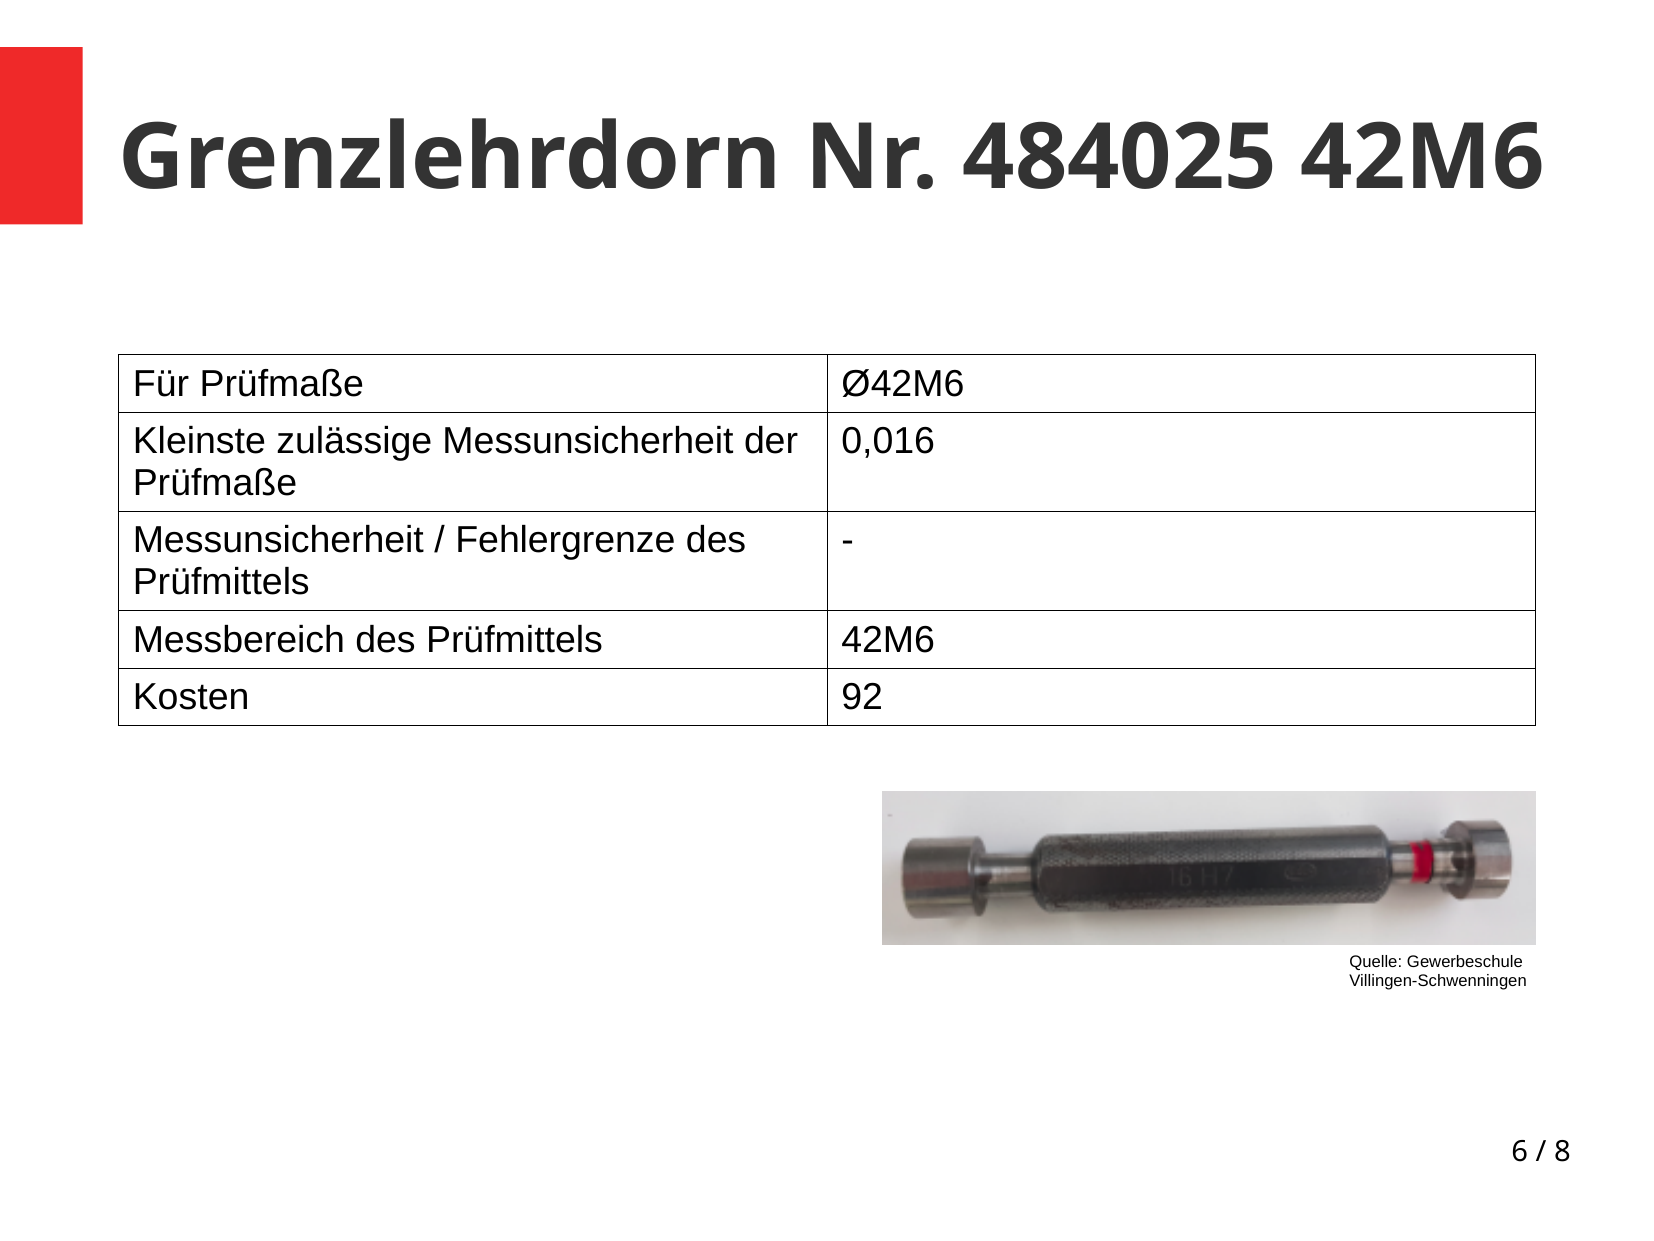

# Grenzlehrdorn Nr. 484025 42M6
| Für Prüfmaße | Ø42M6 |
| --- | --- |
| Kleinste zulässige Messunsicherheit der Prüfmaße | 0,016 |
| Messunsicherheit / Fehlergrenze des Prüfmittels | - |
| Messbereich des Prüfmittels | 42M6 |
| Kosten | 92 |
Quelle: Gewerbeschule
Villingen-Schwenningen
6